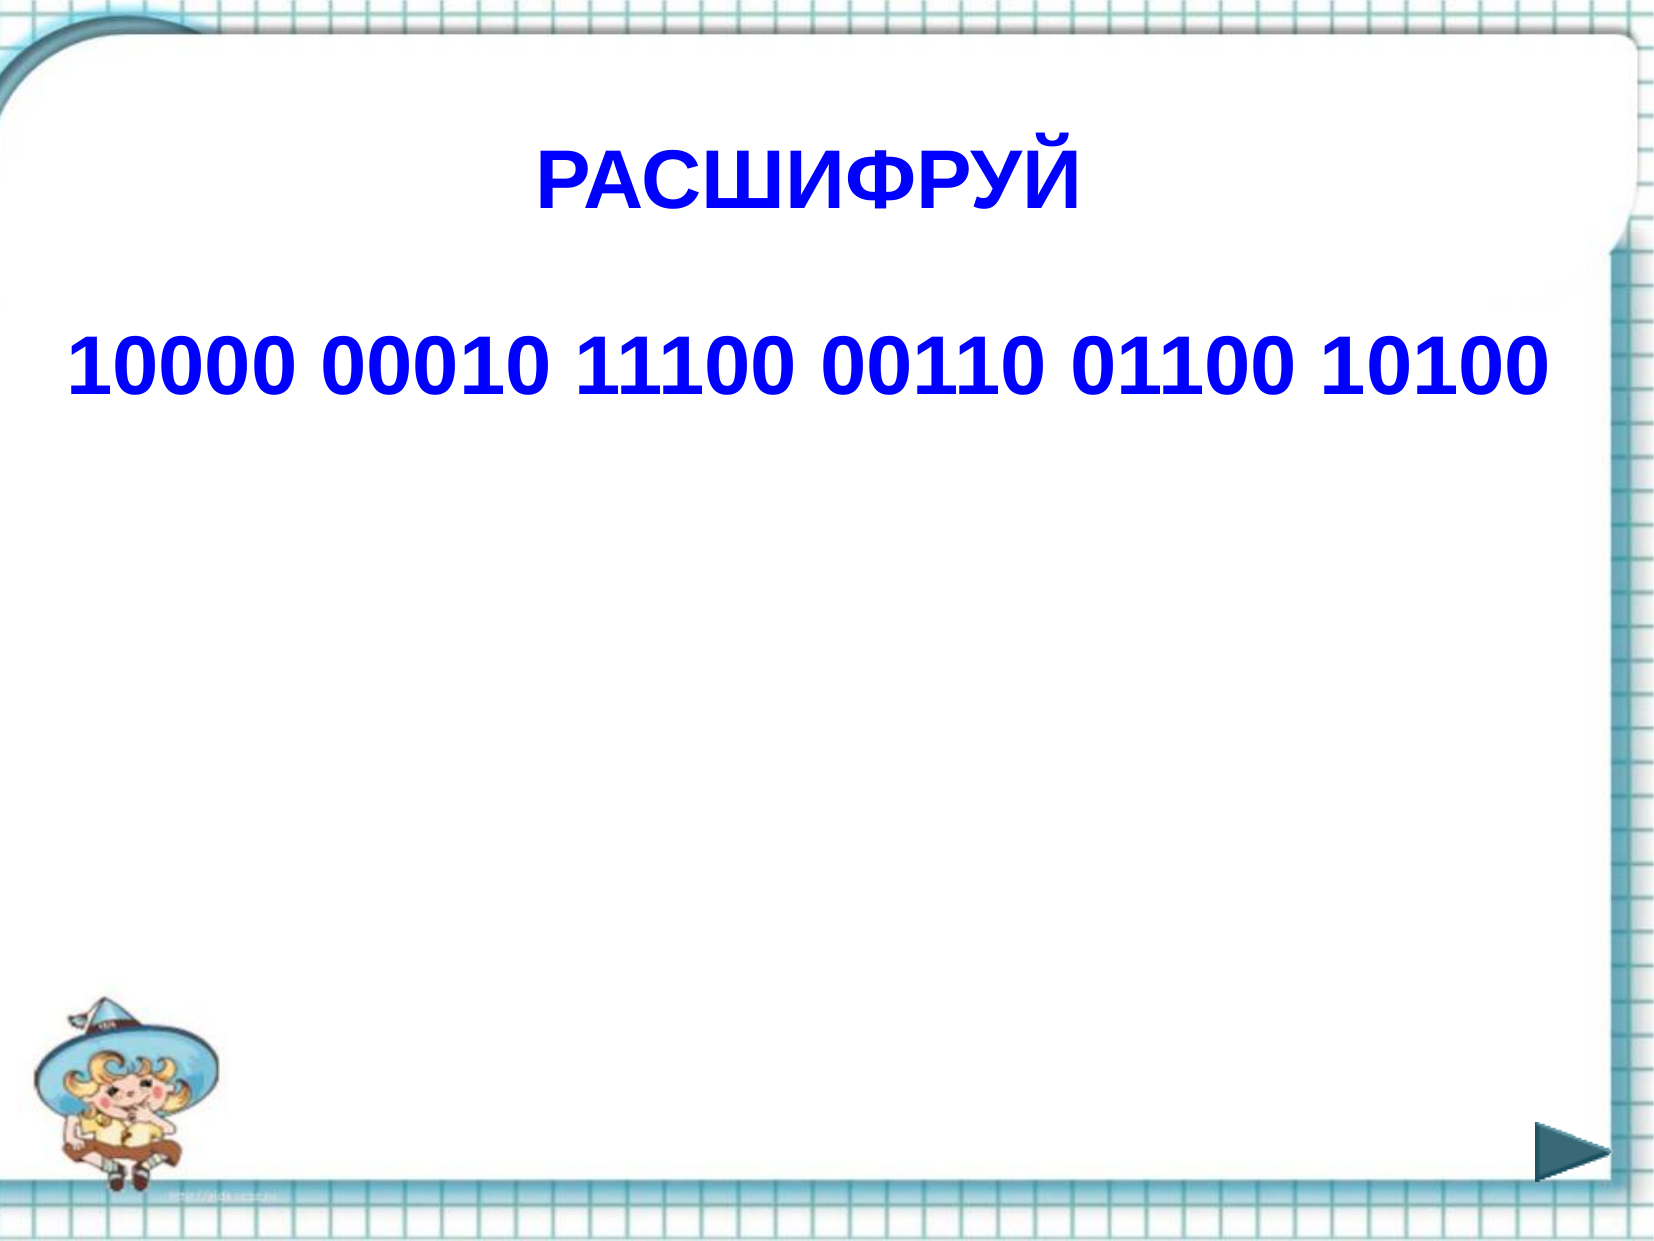

# РАСШИФРУЙ
10000 00010 11100 00110 01100 10100